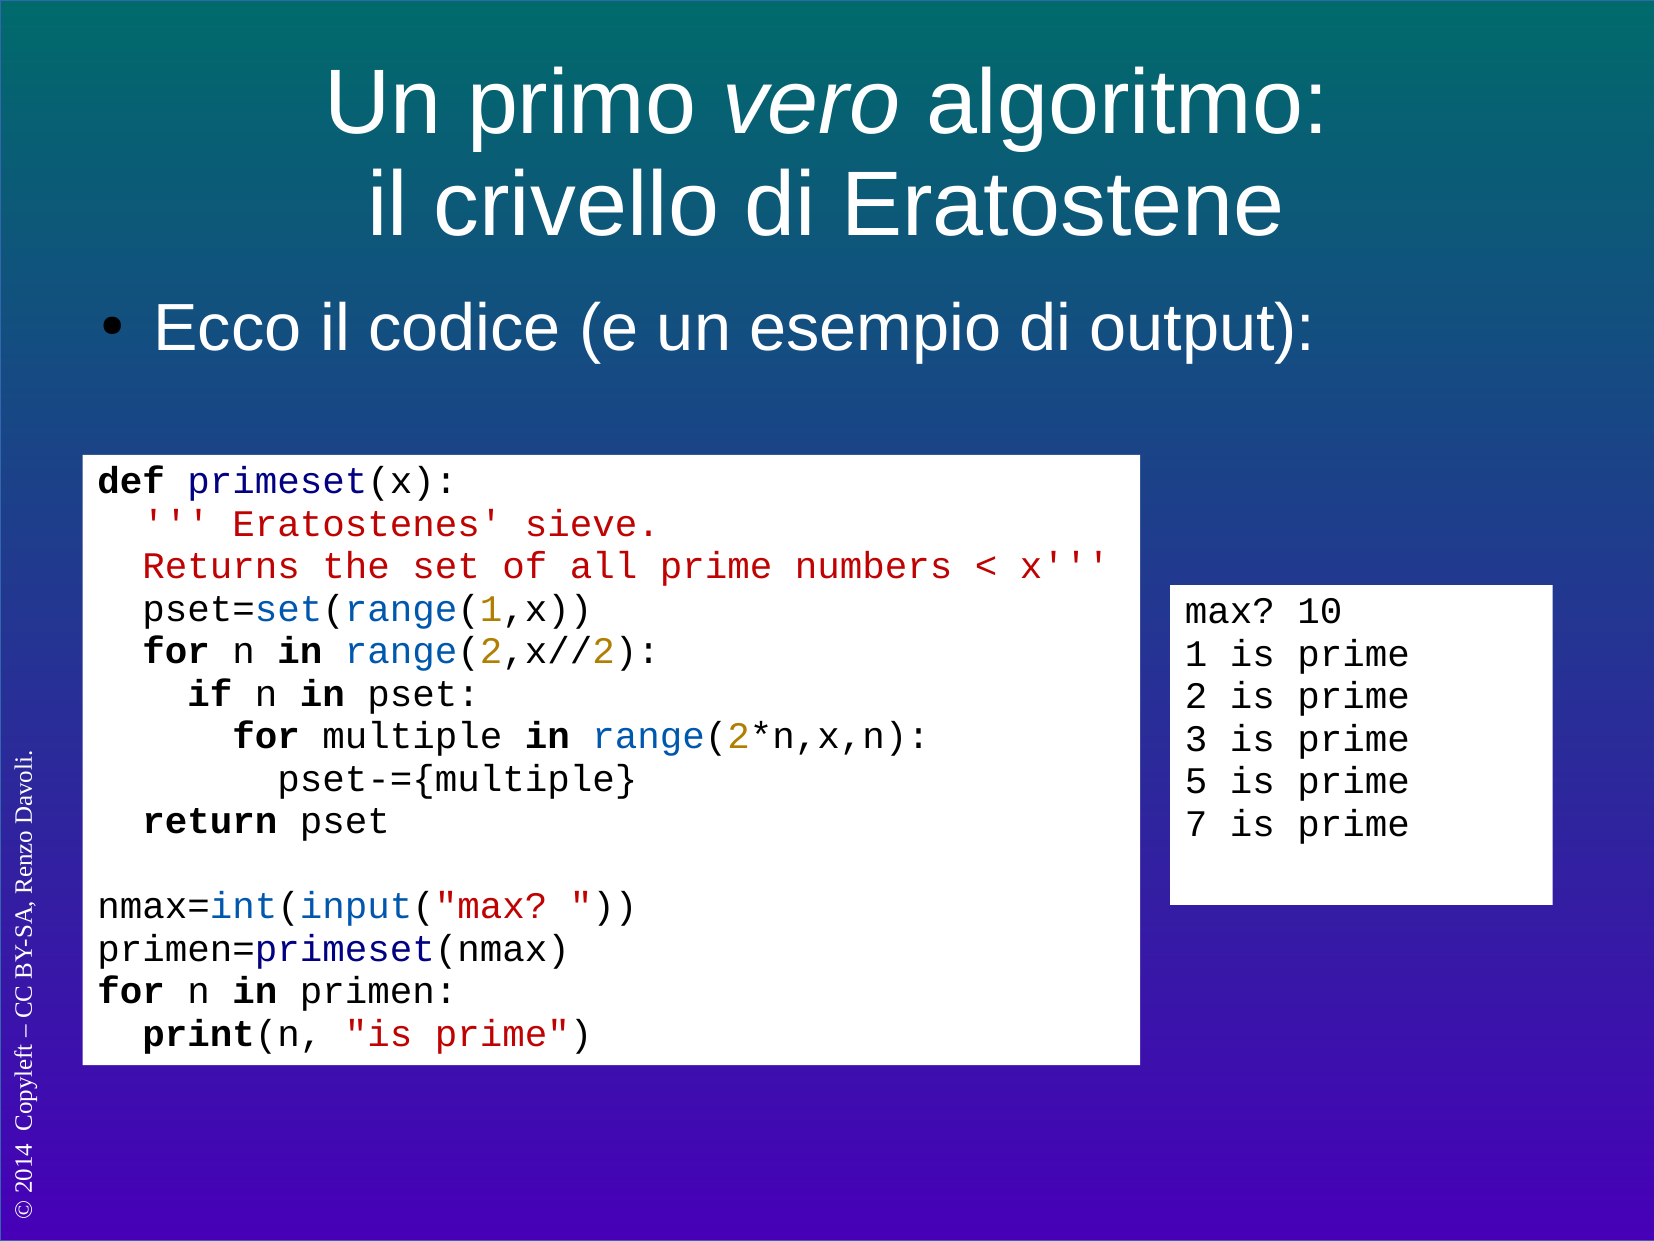

# Un primo vero algoritmo: il crivello di Eratostene
Ecco il codice (e un esempio di output):
def primeset(x):
 ''' Eratostenes' sieve.
 Returns the set of all prime numbers < x'''
 pset=set(range(1,x))
 for n in range(2,x//2):
 if n in pset:
 for multiple in range(2*n,x,n):
 pset-={multiple}
 return pset
nmax=int(input("max? "))
primen=primeset(nmax)
for n in primen:
 print(n, "is prime")
max? 10
1 is prime
2 is prime
3 is prime
5 is prime
7 is prime